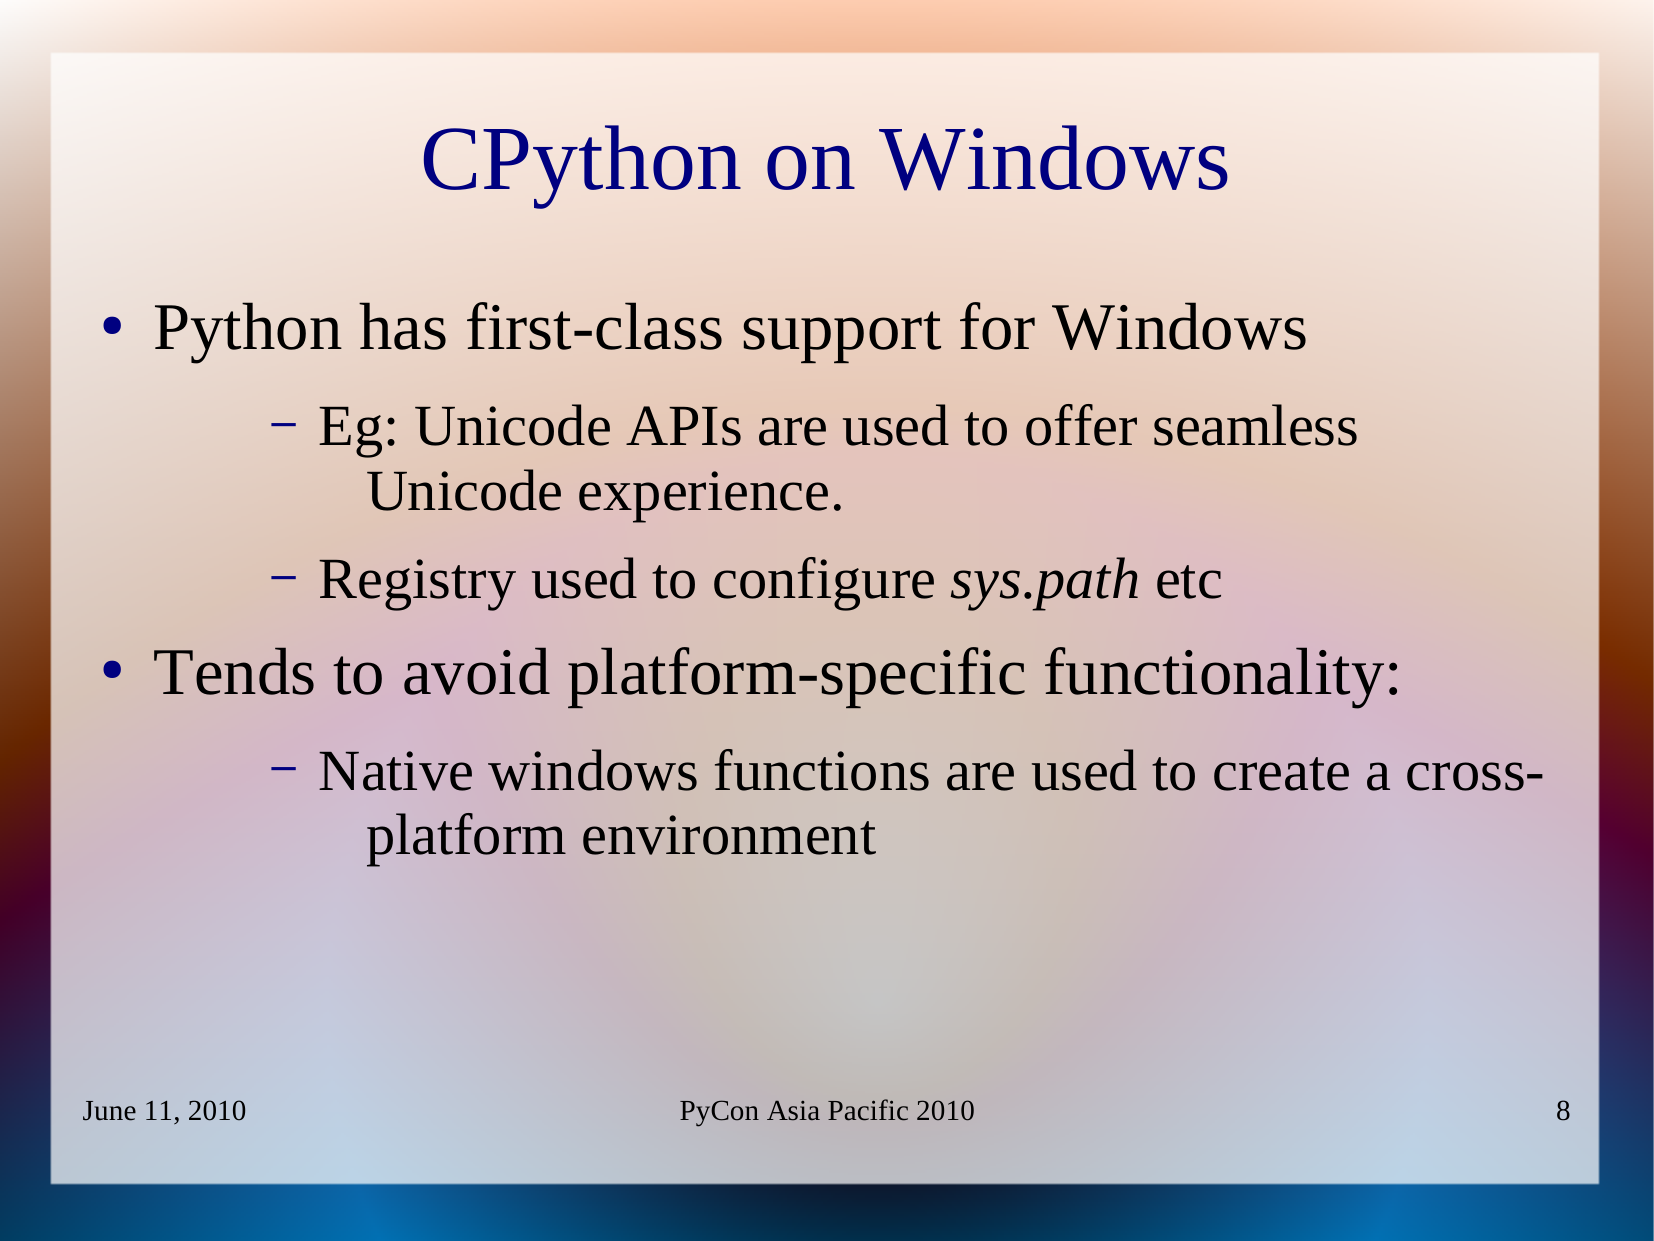

# CPython on Windows
Python has first-class support for Windows
Eg: Unicode APIs are used to offer seamless Unicode experience.
Registry used to configure sys.path etc
Tends to avoid platform-specific functionality:
Native windows functions are used to create a cross-platform environment
June 11, 2010
PyCon Asia Pacific 2010
8